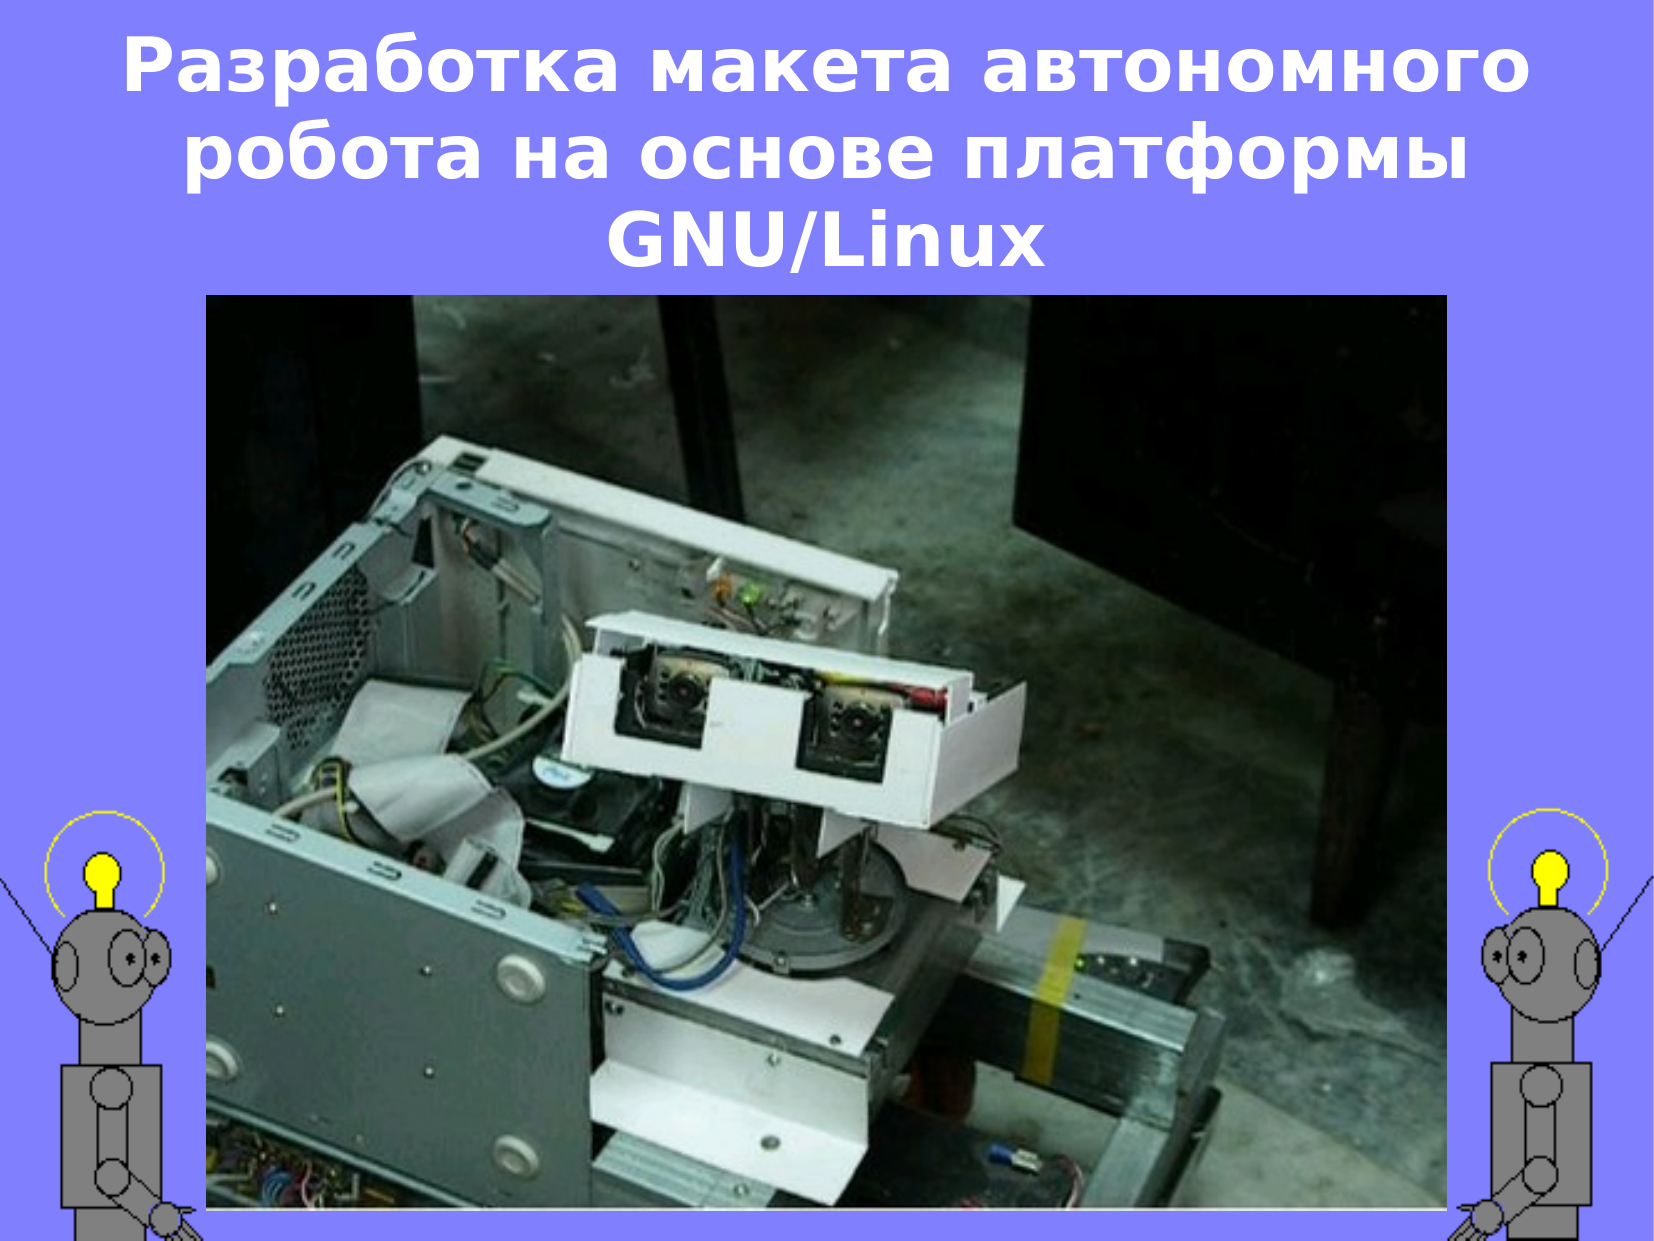

# Разработка макета автономного робота на основе платформы GNU/Linux